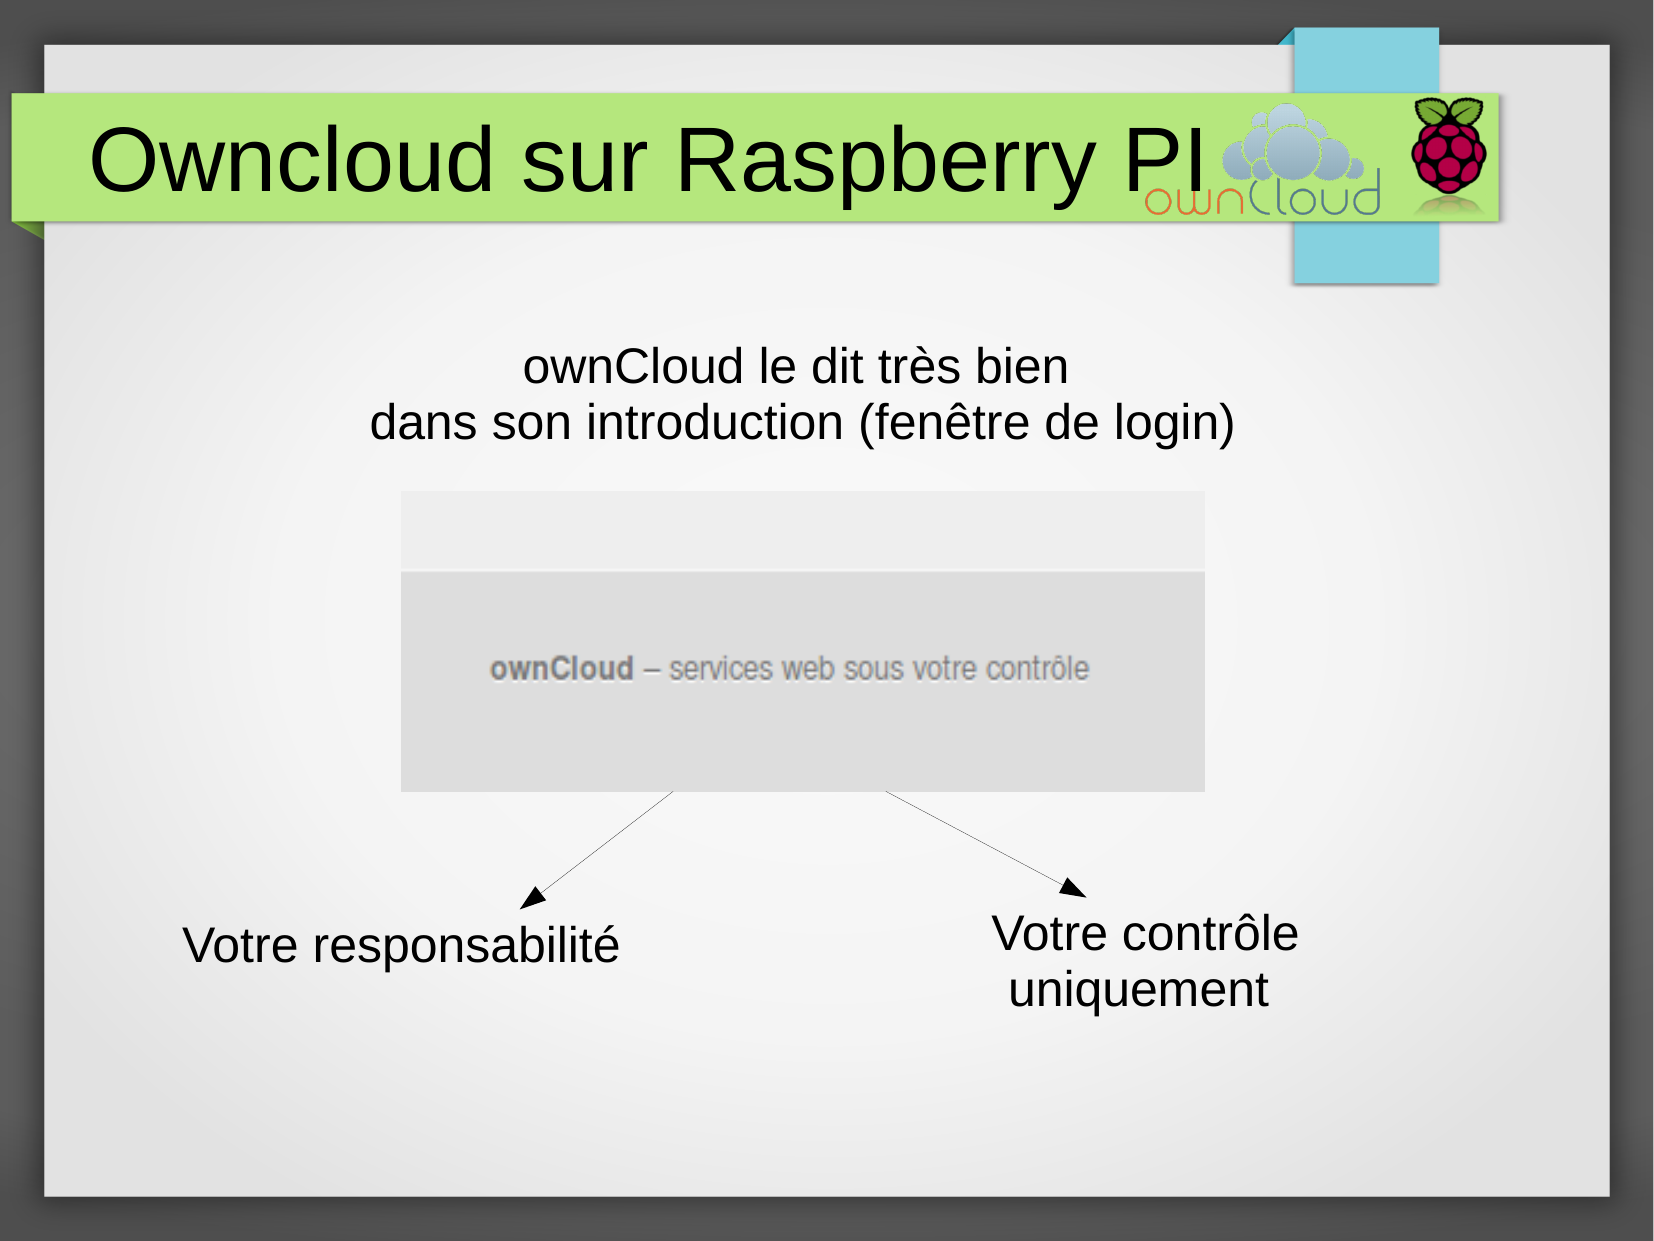

# Owncloud sur Raspberry PI
ownCloud le dit très bien
dans son introduction (fenêtre de login)
Votre contrôle uniquement
Votre responsabilité